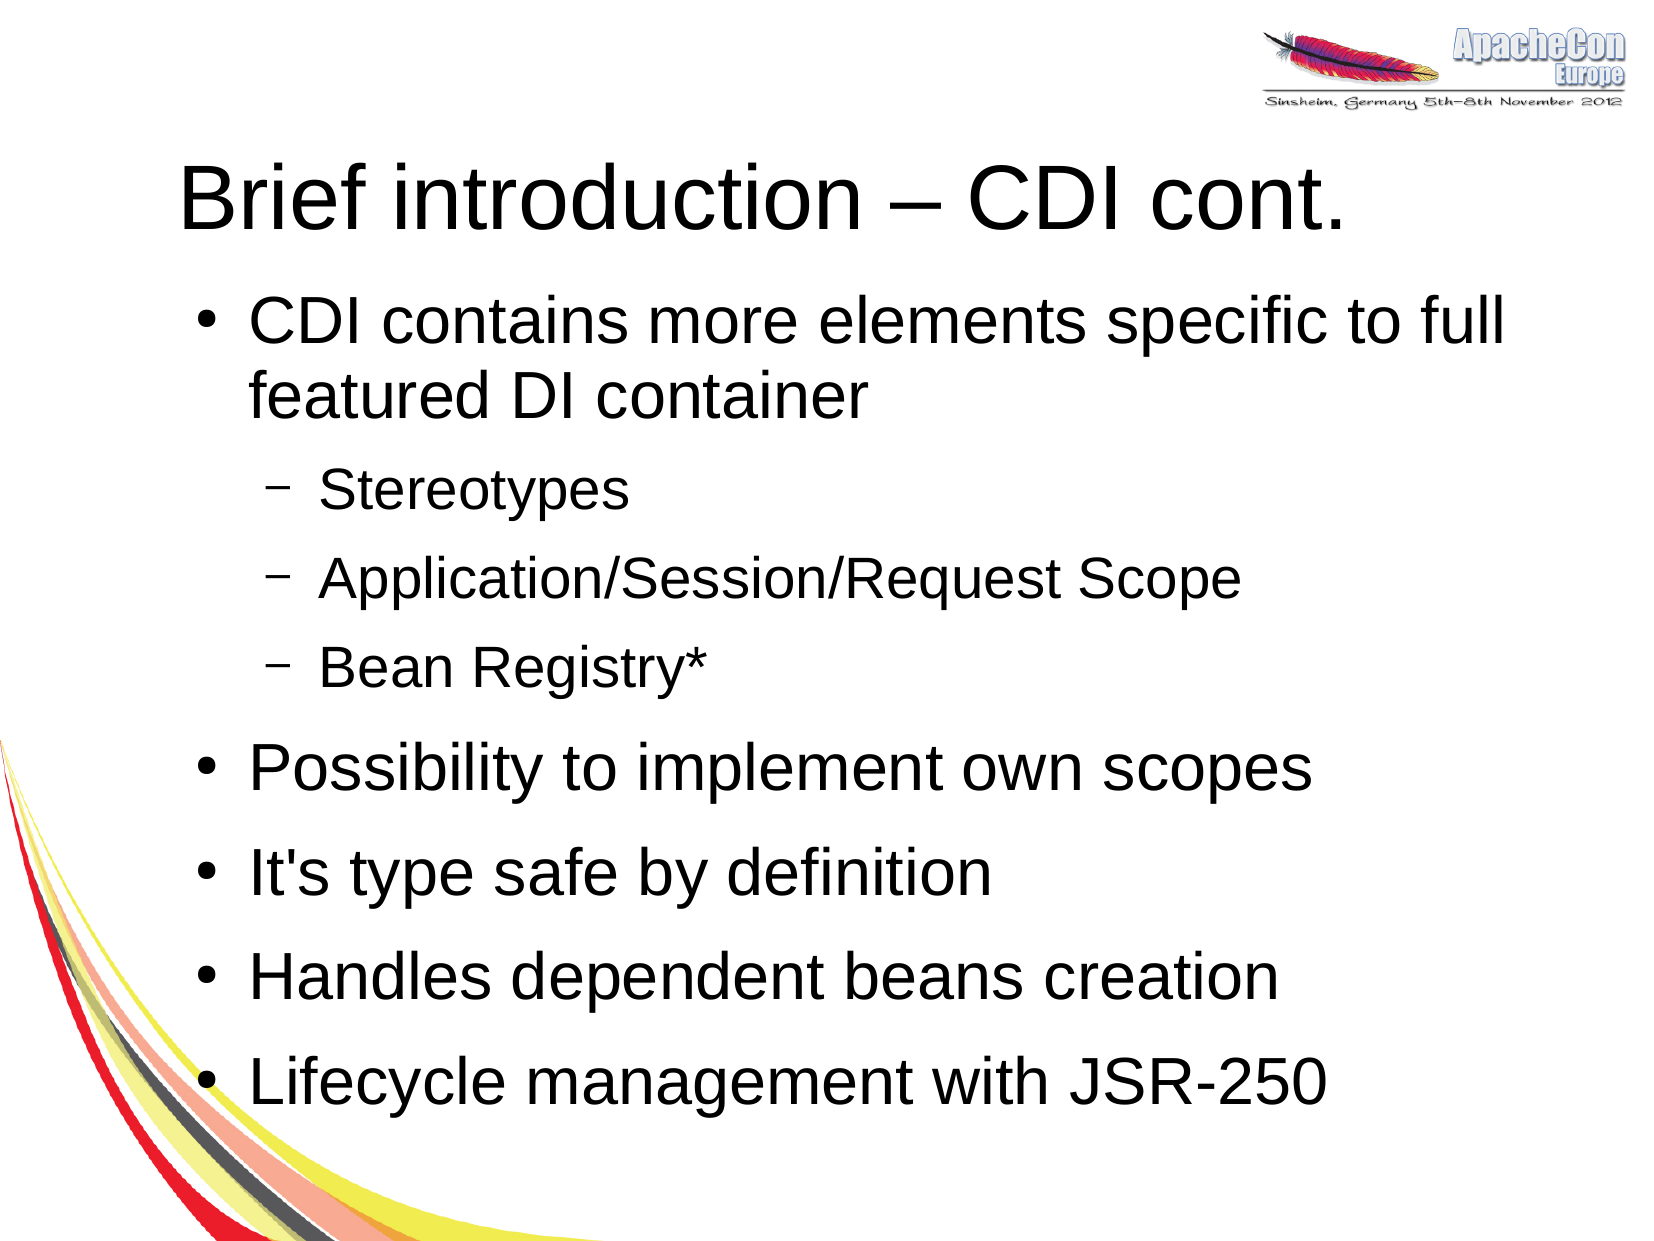

# Brief introduction – CDI cont.
CDI contains more elements specific to full featured DI container
Stereotypes
Application/Session/Request Scope
Bean Registry*
Possibility to implement own scopes
It's type safe by definition
Handles dependent beans creation
Lifecycle management with JSR-250